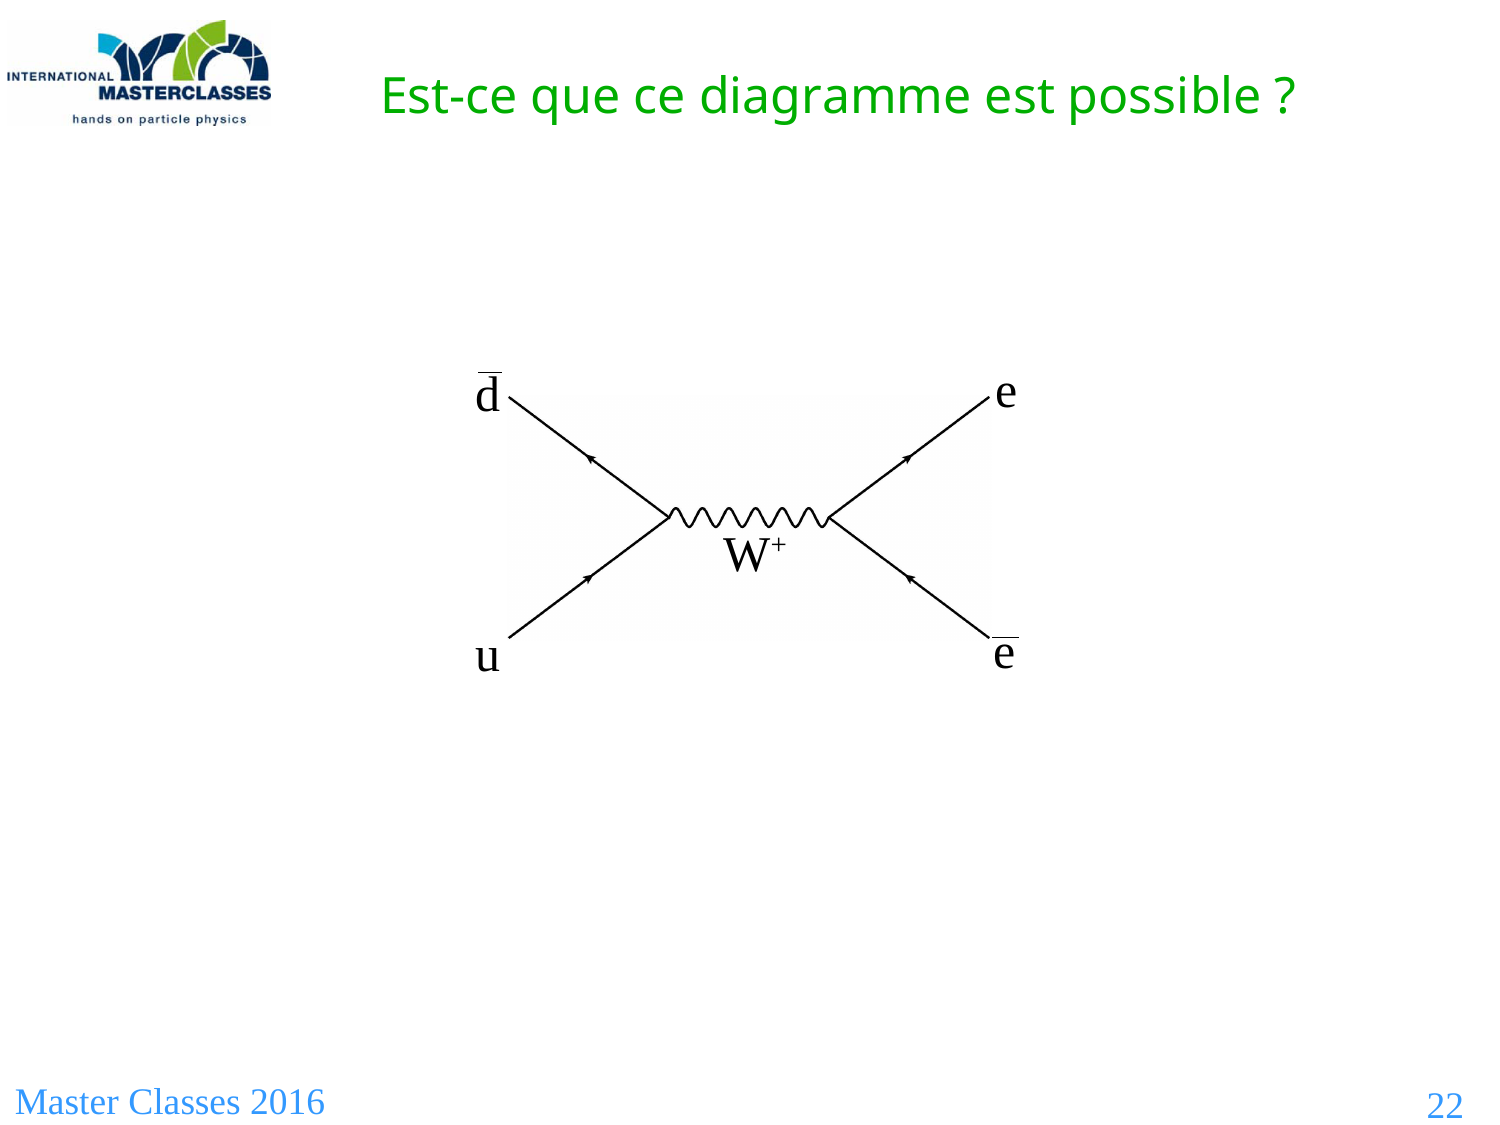

# Est-ce que ce diagramme est possible ?
e
d
W+
e
u
Master Classes 2016
22